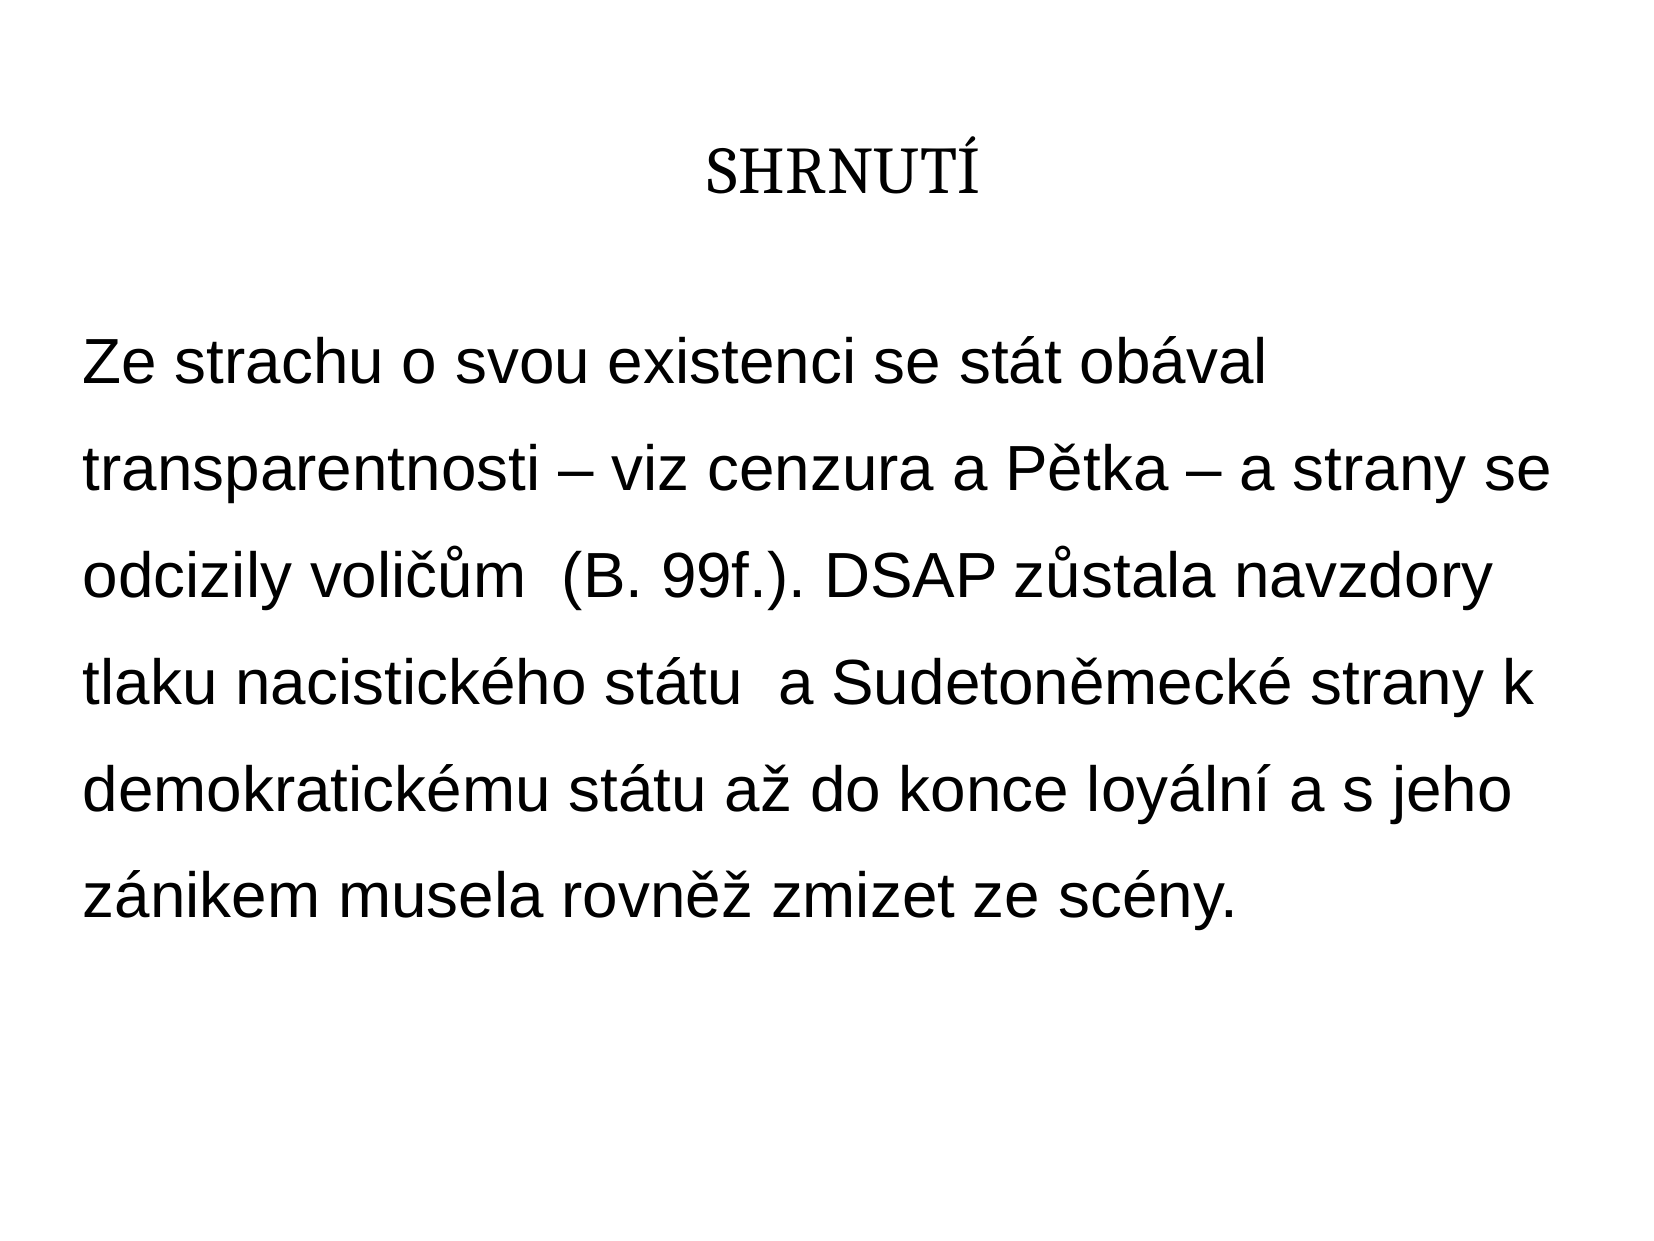

# Shrnutí
Ze strachu o svou existenci se stát obával transparentnosti – viz cenzura a Pětka – a strany se odcizily voličům (B. 99f.). DSAP zůstala navzdory tlaku nacistického státu a Sudetoněmecké strany k demokratickému státu až do konce loyální a s jeho zánikem musela rovněž zmizet ze scény.